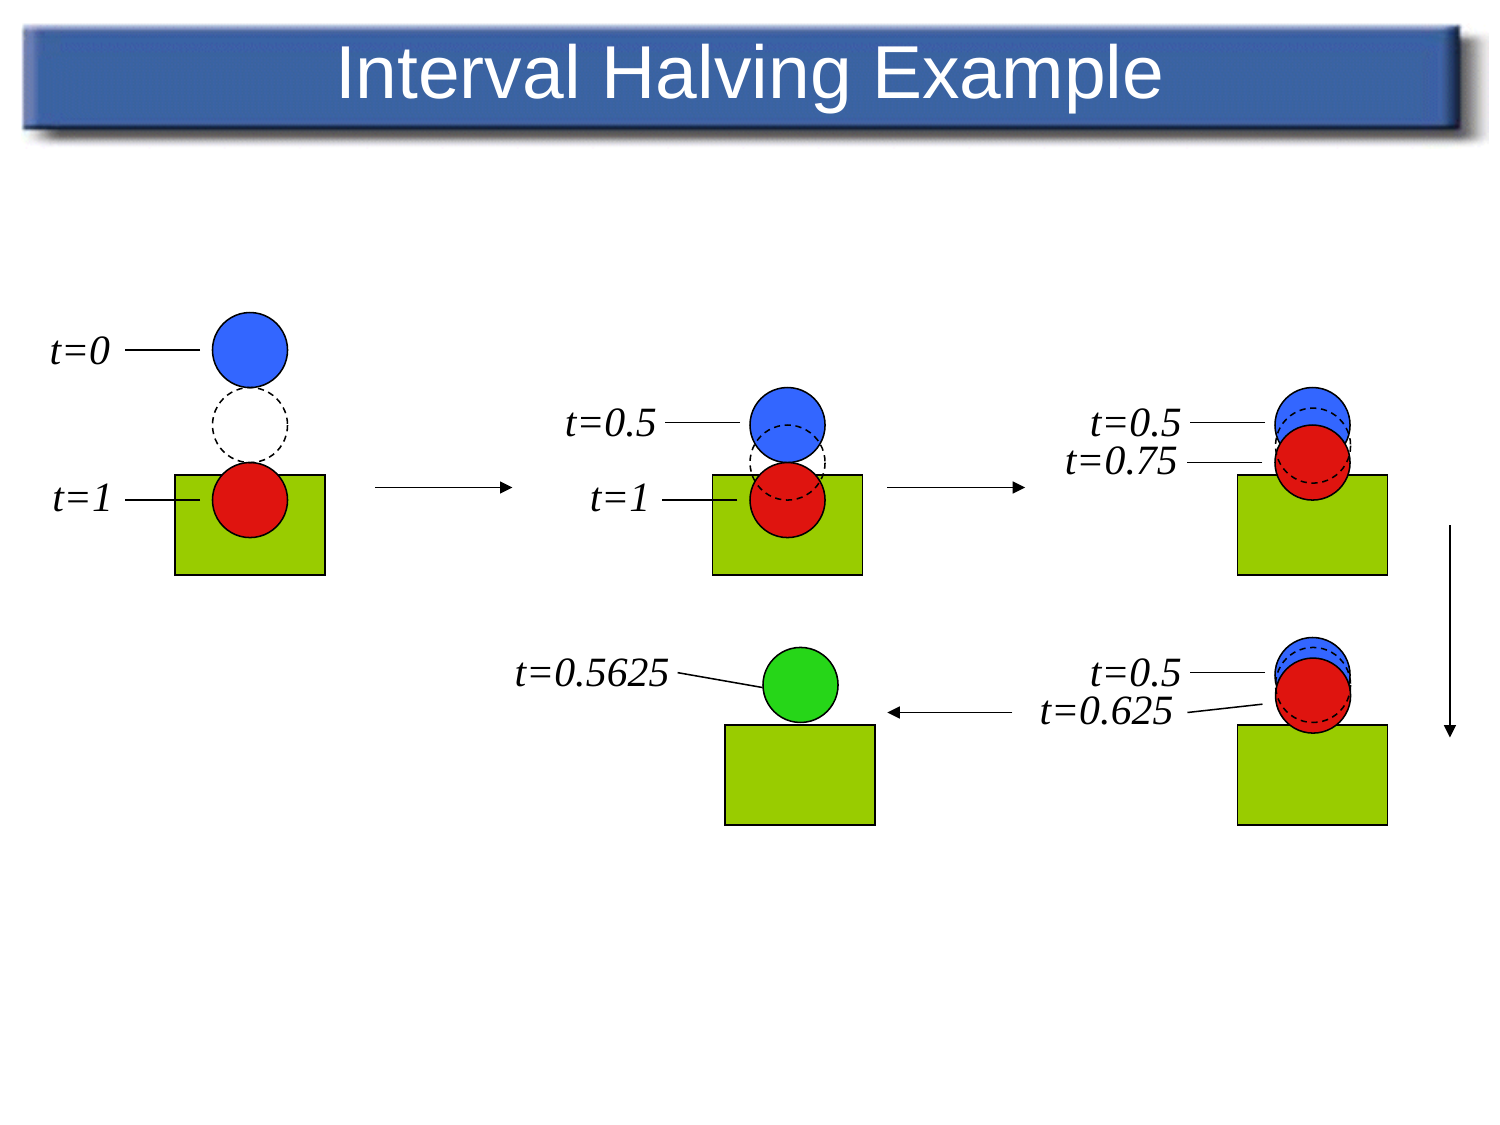

# Interval Halving Example
t=0
t=0.5
t=0.5
t=0.75
t=1
t=1
t=0.5625
t=0.5
t=0.625